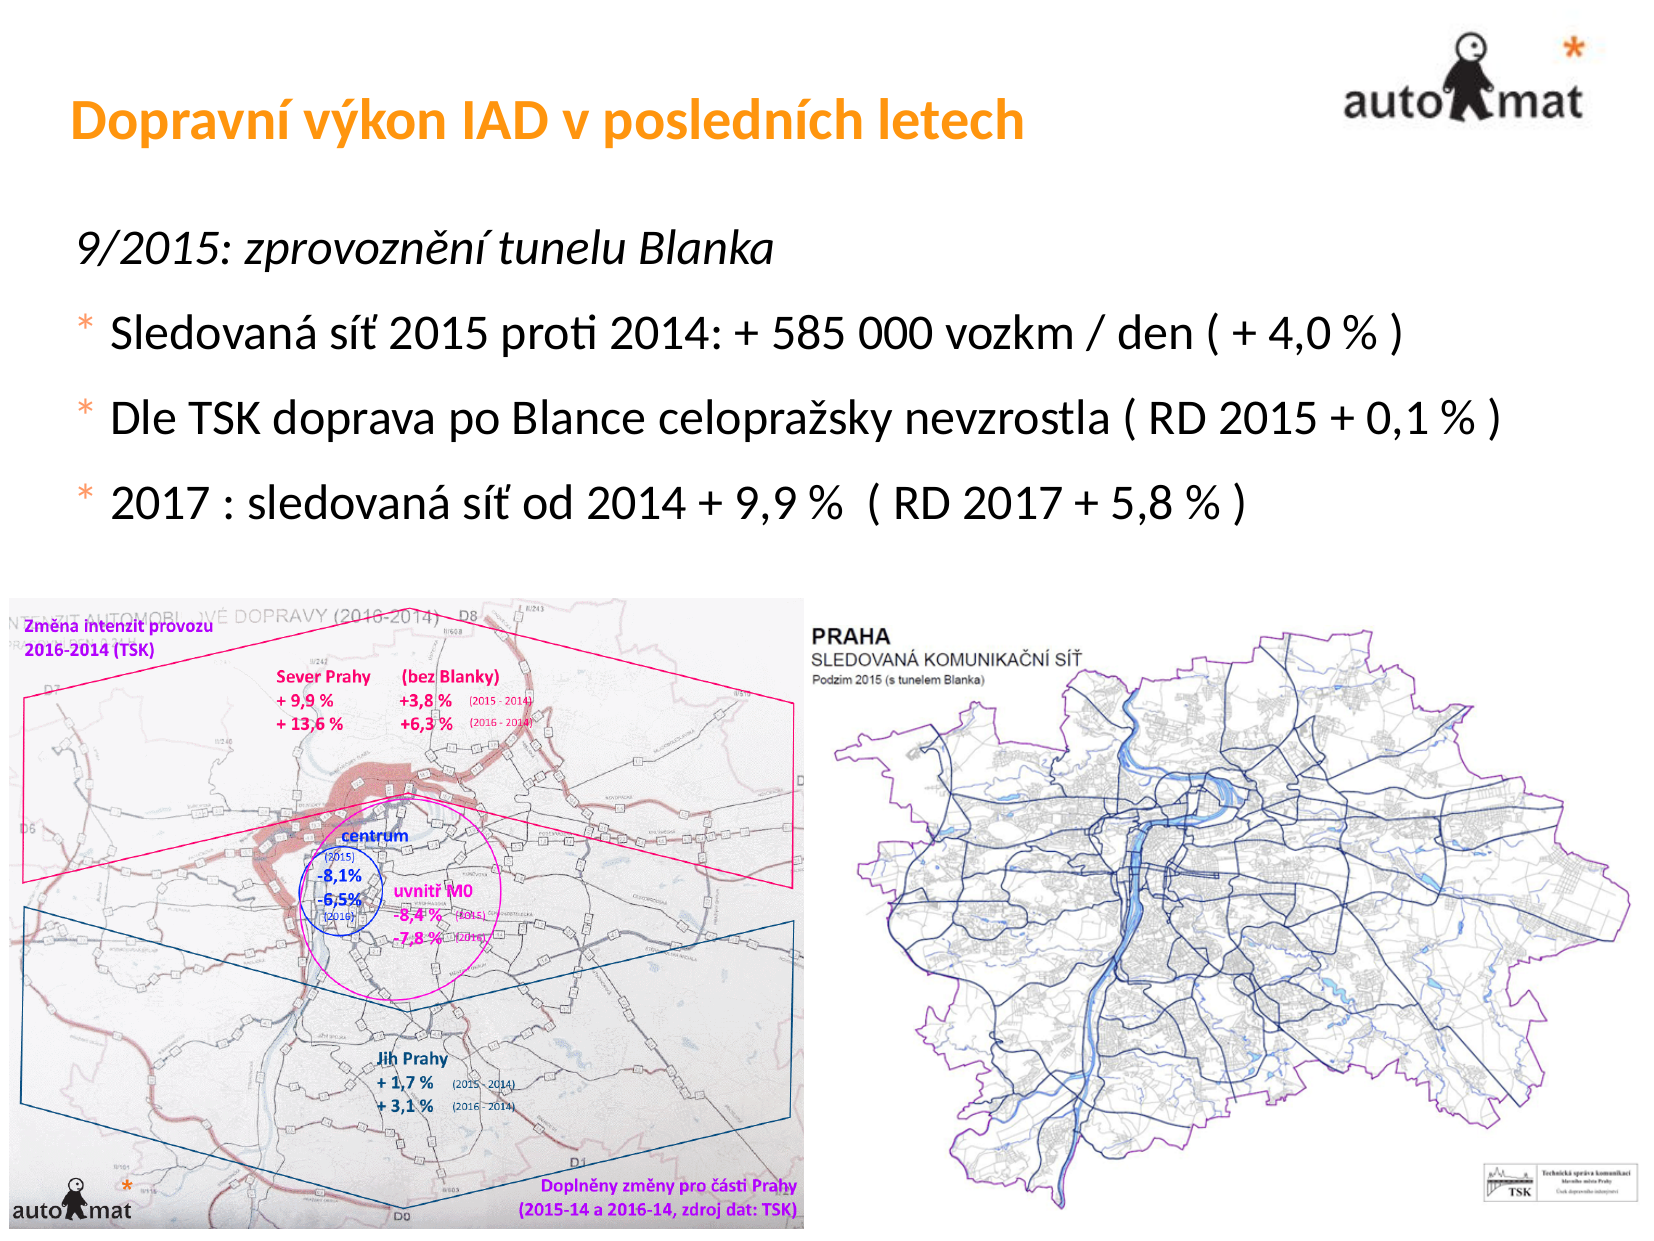

Dopravní výkon IAD v posledních letech
9/2015: zprovoznění tunelu Blanka
* Sledovaná síť 2015 proti 2014: + 585 000 vozkm / den ( + 4,0 % )
* Dle TSK doprava po Blance celopražsky nevzrostla ( RD 2015 + 0,1 % )
* 2017 : sledovaná síť od 2014 + 9,9 % ( RD 2017 + 5,8 % )